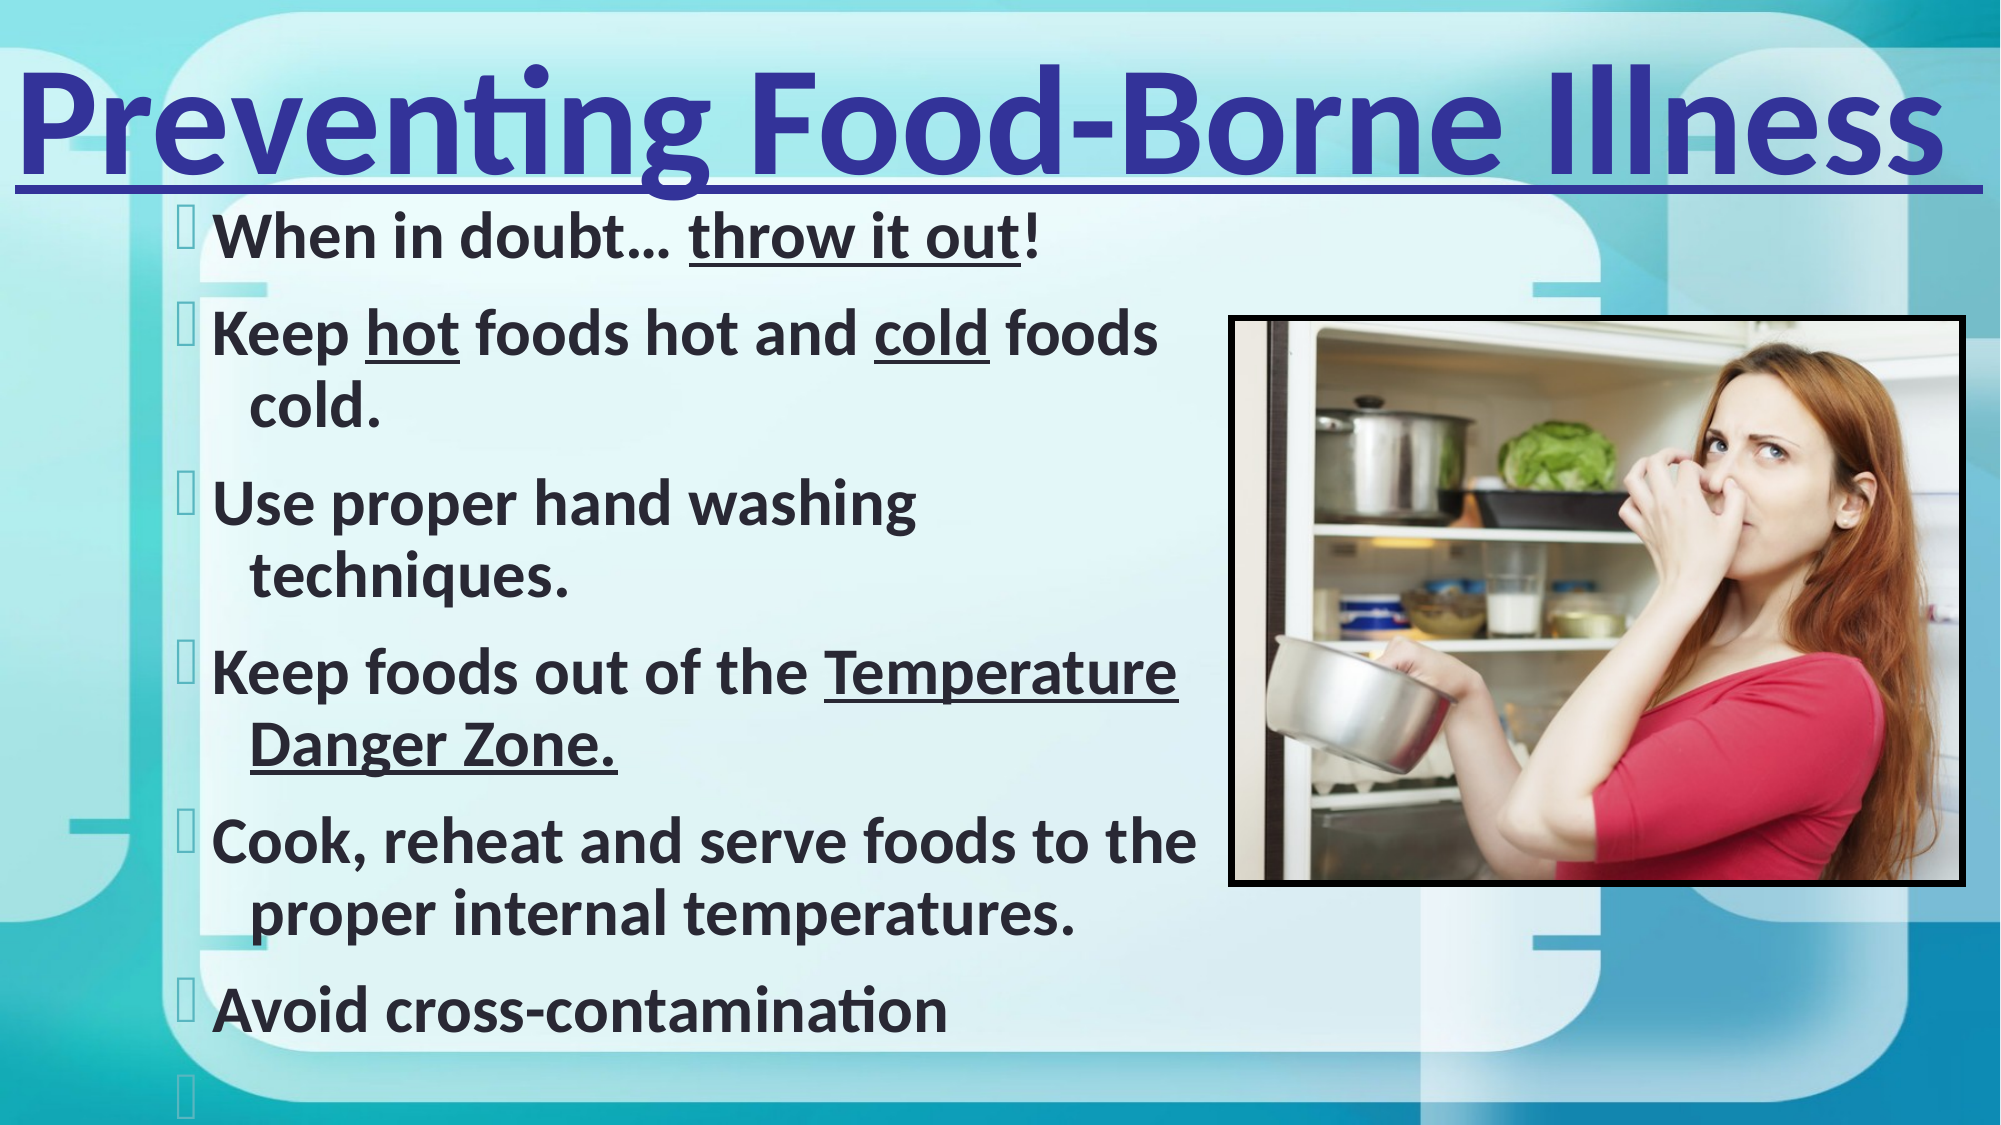

Preventing Food-Borne Illness
# When in doubt… throw it out!
Keep hot foods hot and cold foods cold.
Use proper hand washing techniques.
Keep foods out of the Temperature Danger Zone.
Cook, reheat and serve foods to the proper internal temperatures.
Avoid cross-contamination